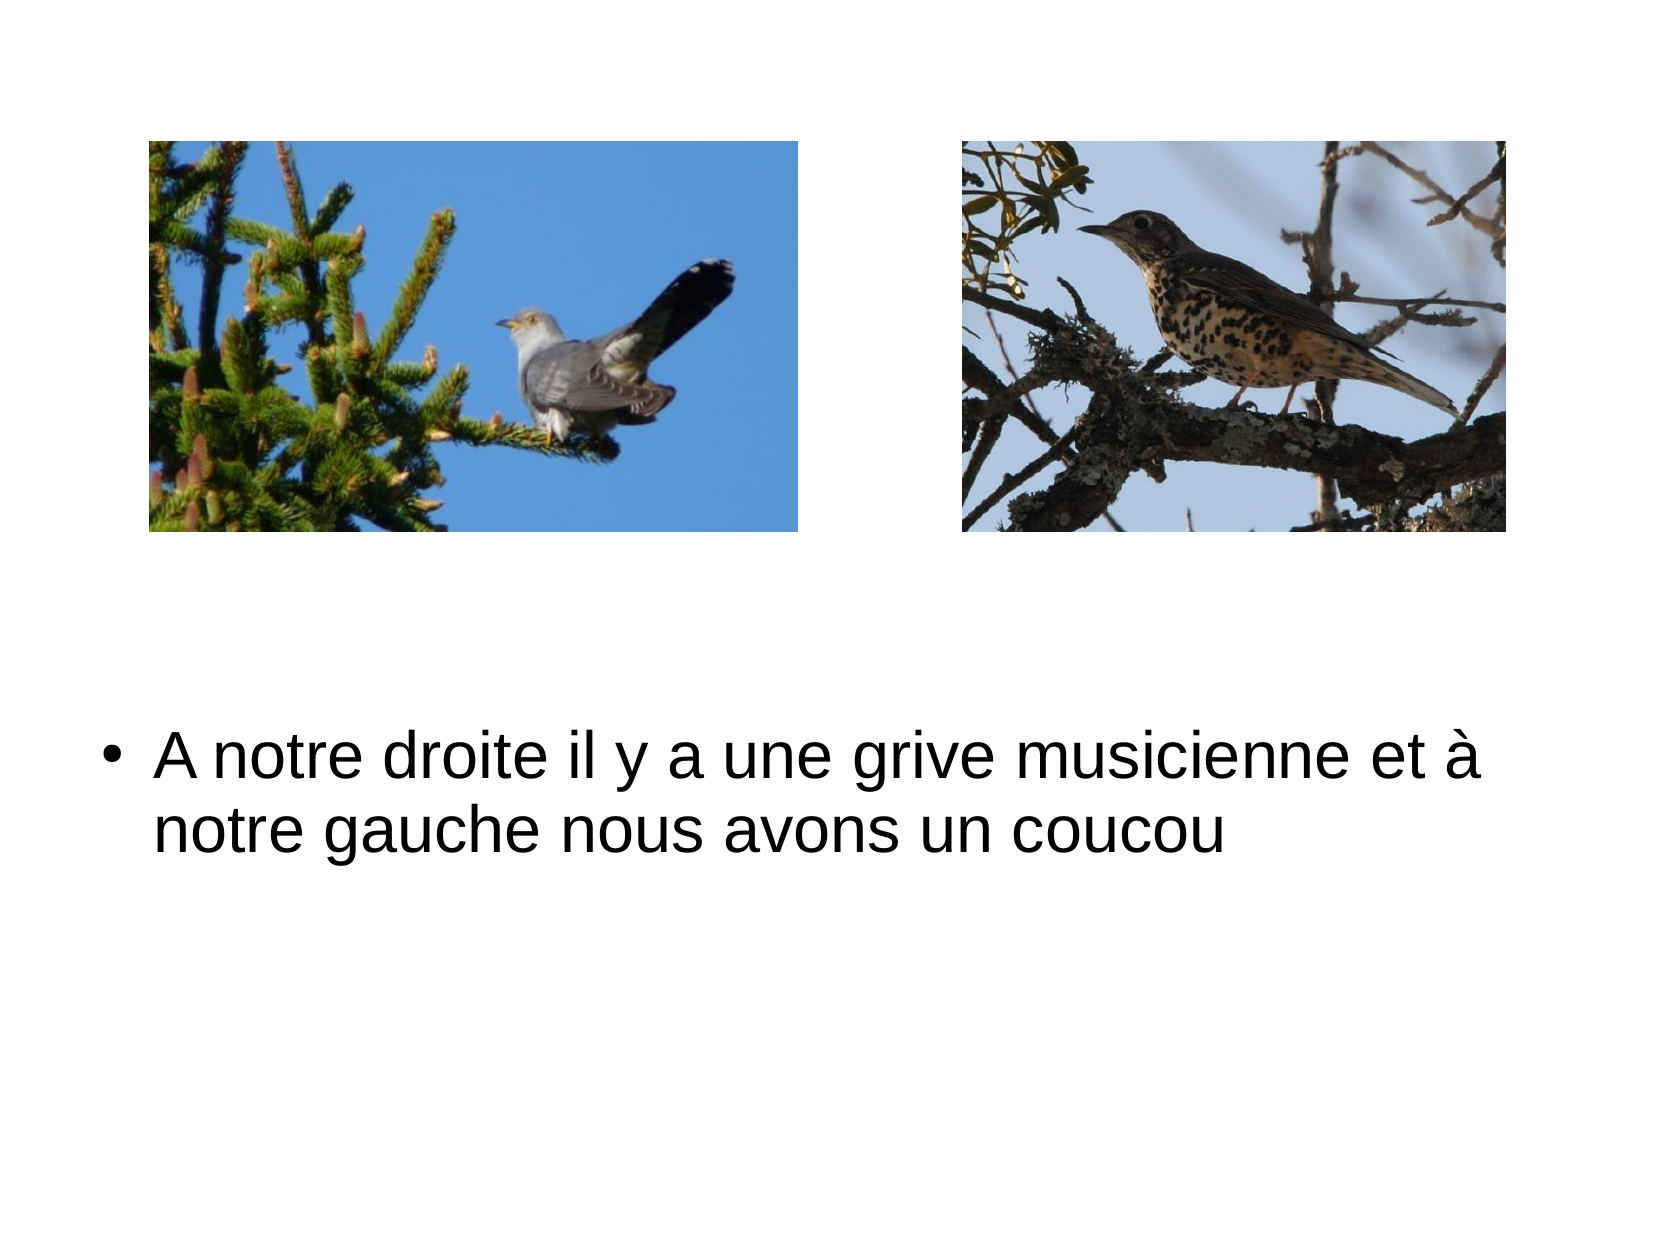

# A notre droite il y a une grive musicienne et à notre gauche nous avons un coucou